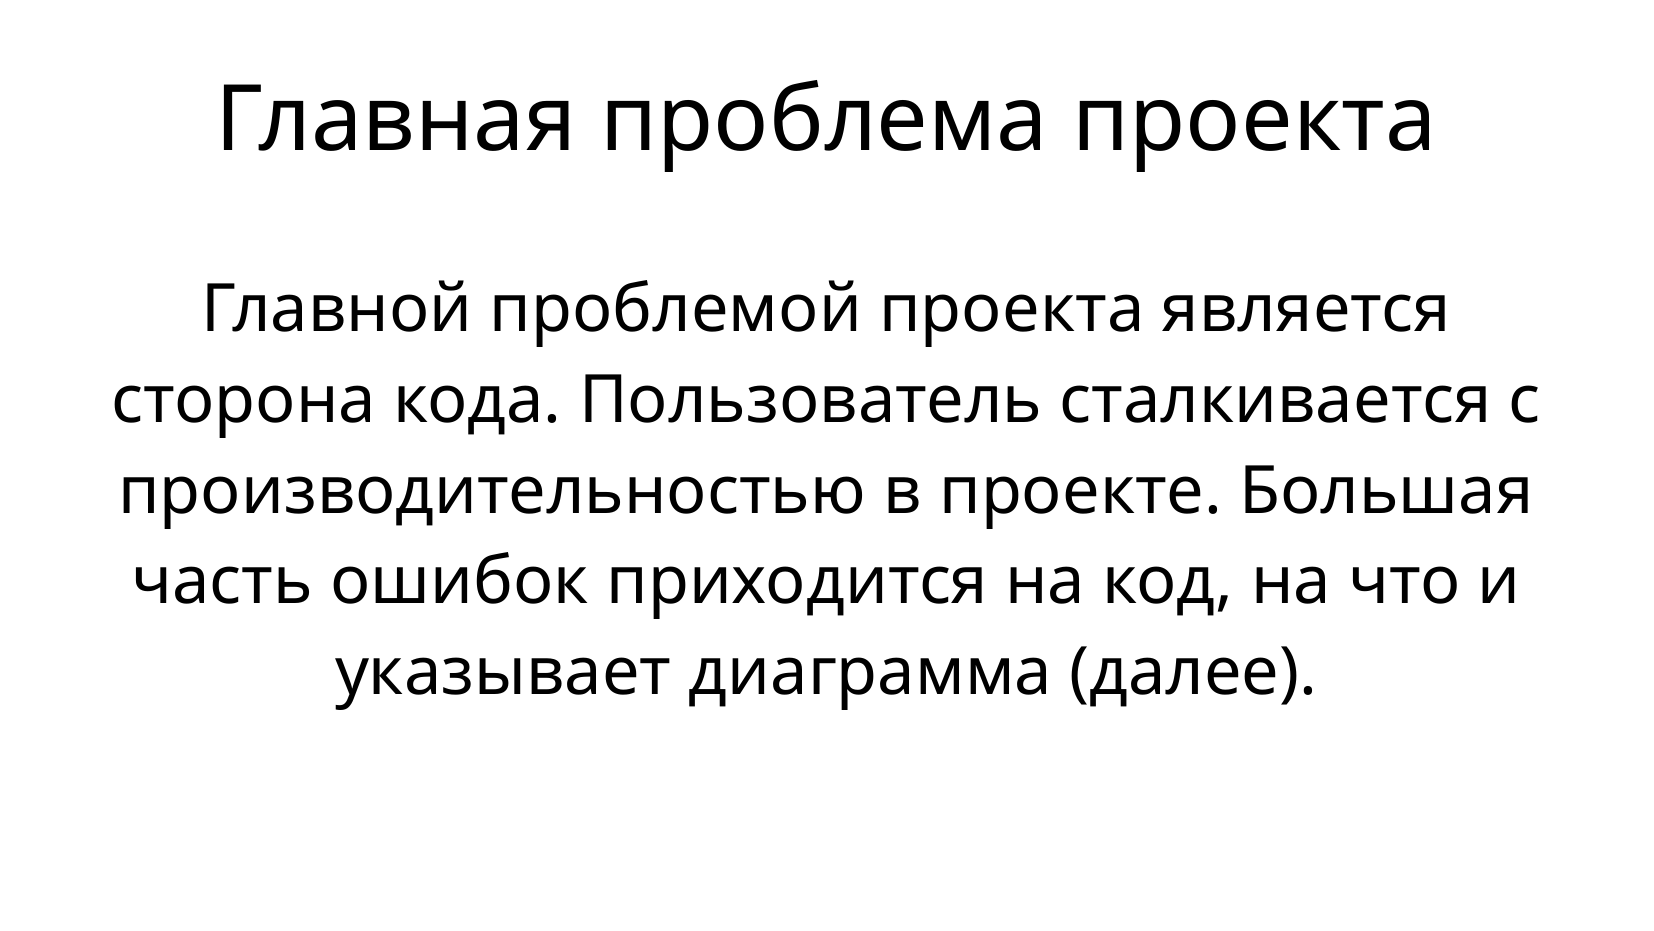

# Главная проблема проекта
Главной проблемой проекта является сторона кода. Пользователь сталкивается с производительностью в проекте. Большая часть ошибок приходится на код, на что и указывает диаграмма (далее).